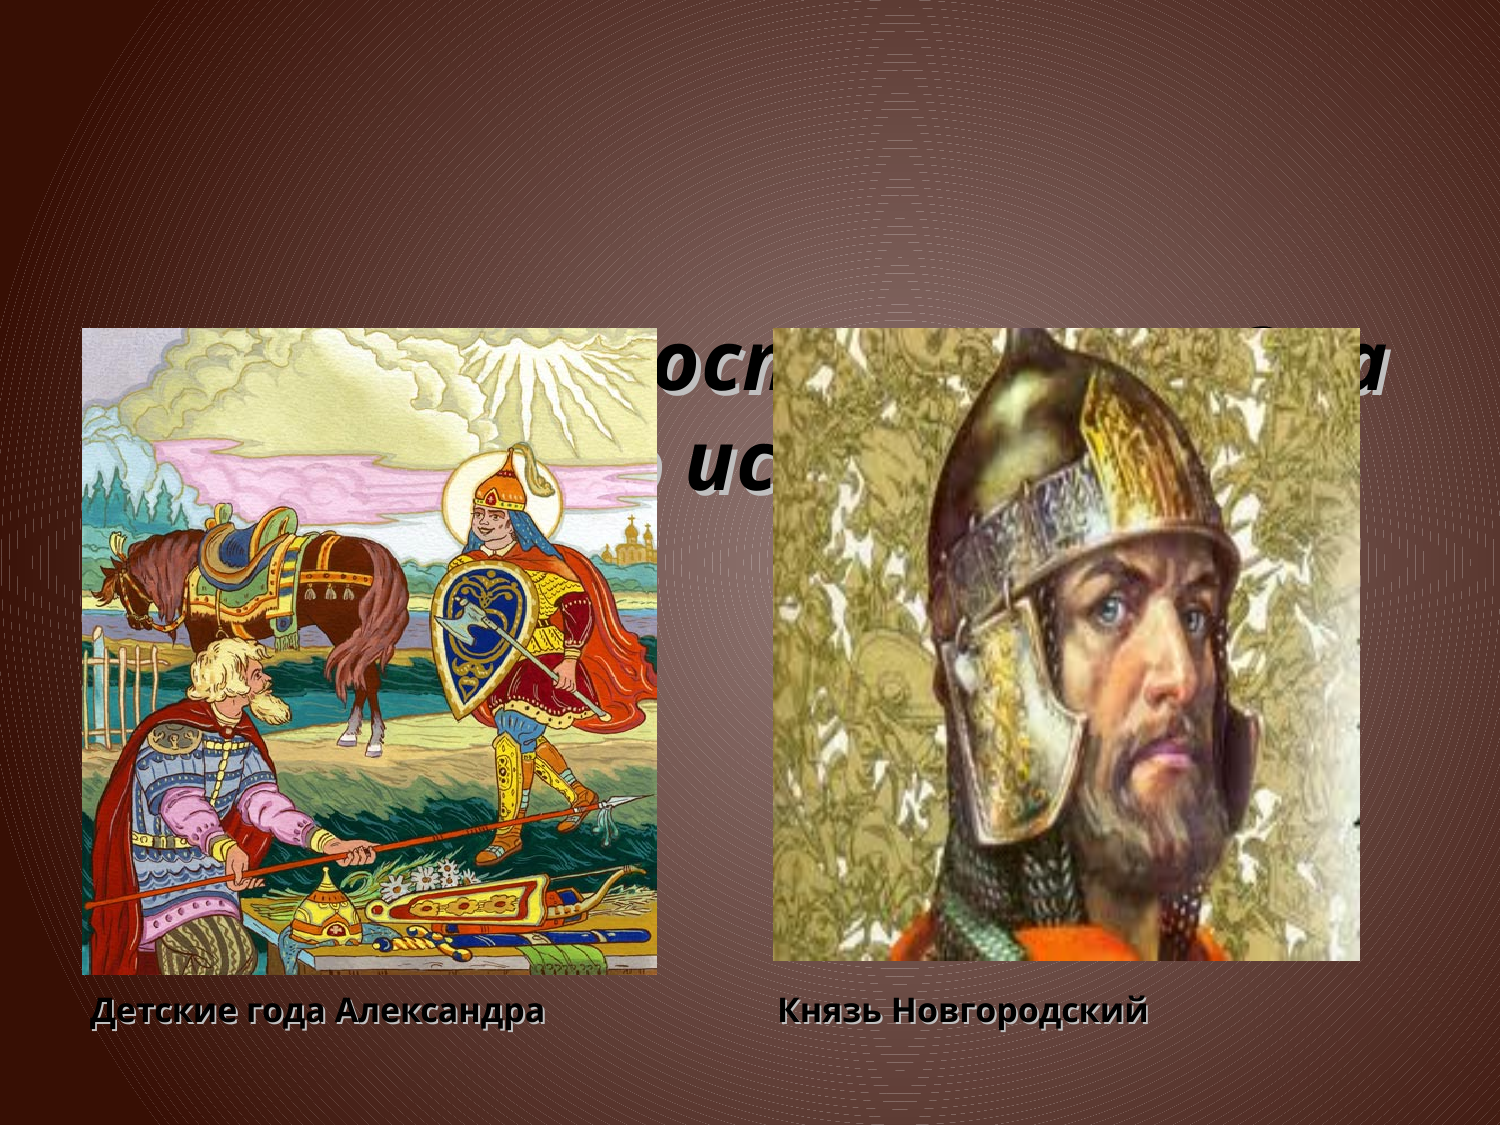

# Оценка личности Александра Невского историками
Детские года Александра
Князь Новгородский